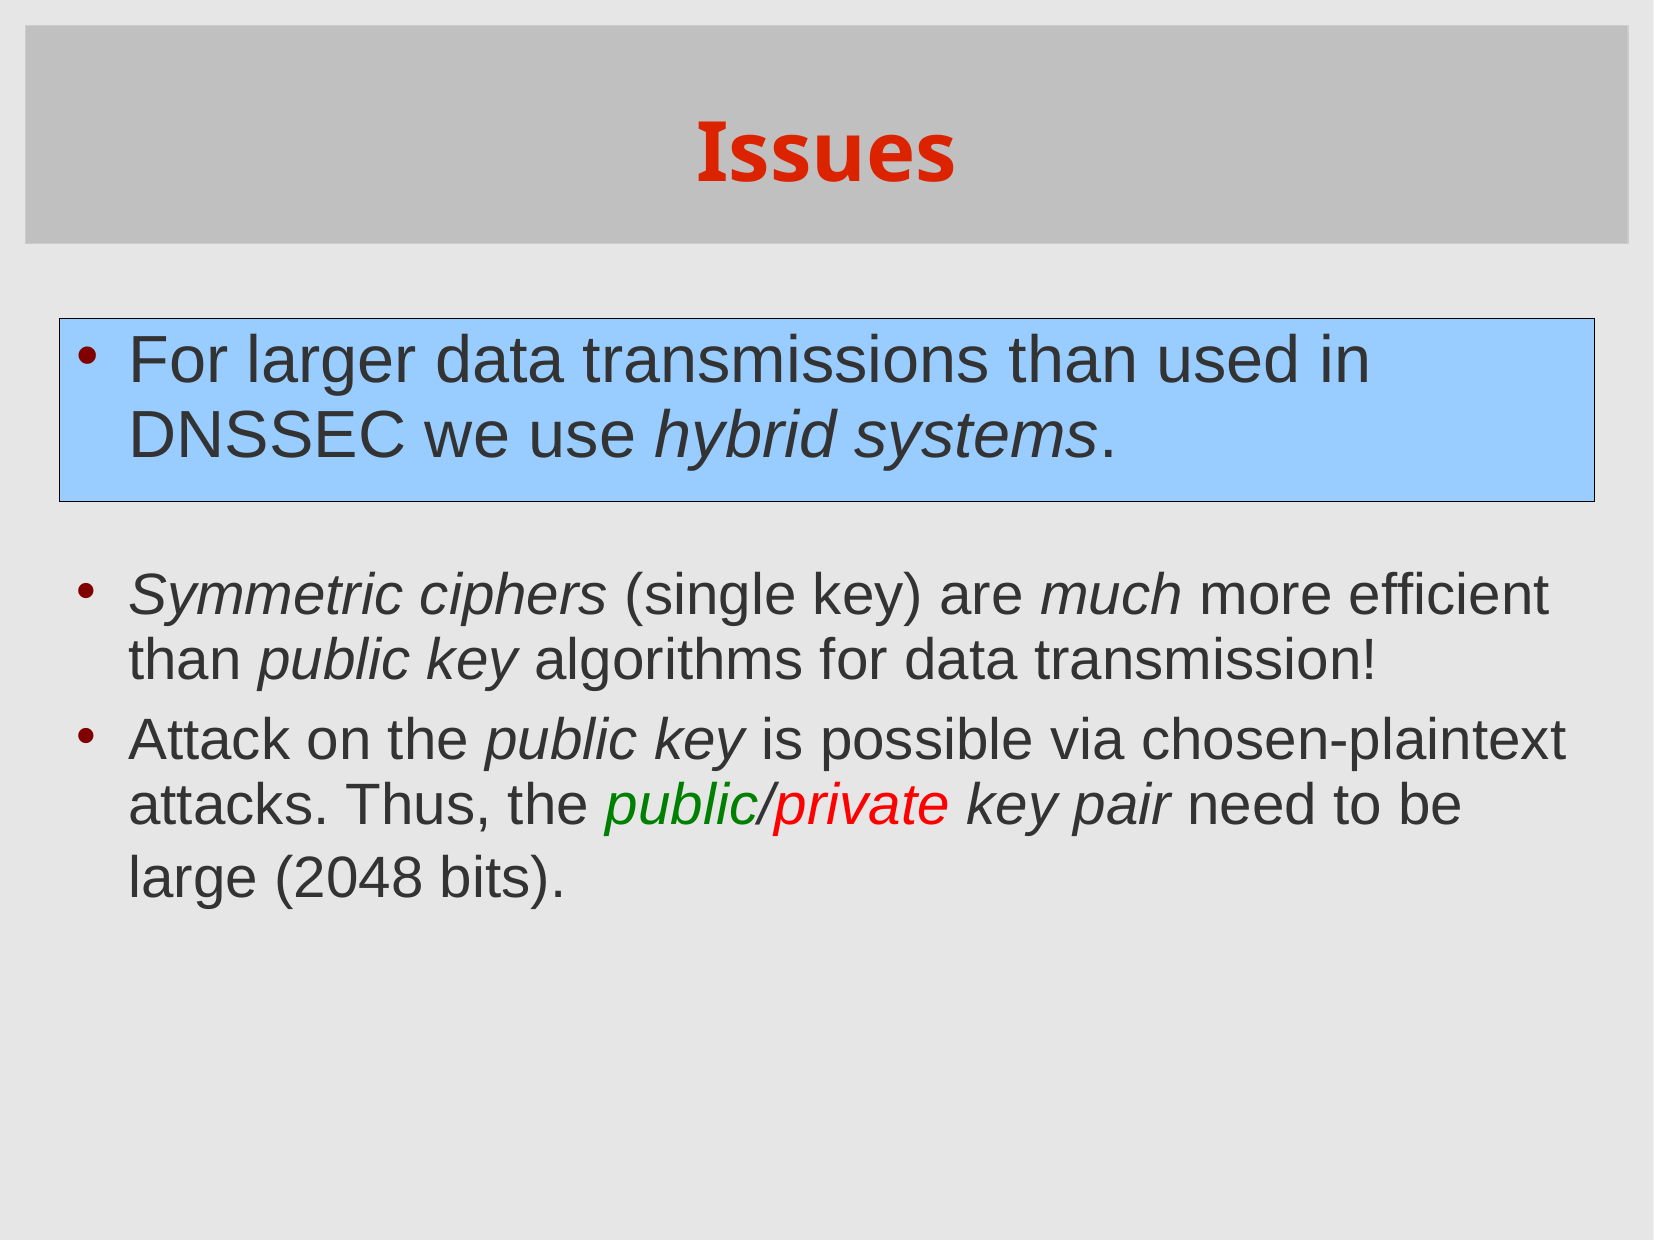

# Issues
For larger data transmissions than used in DNSSEC we use hybrid systems.
Symmetric ciphers (single key) are much more efficient than public key algorithms for data transmission!
Attack on the public key is possible via chosen-plaintext attacks. Thus, the public/private key pair need to be large (2048 bits).